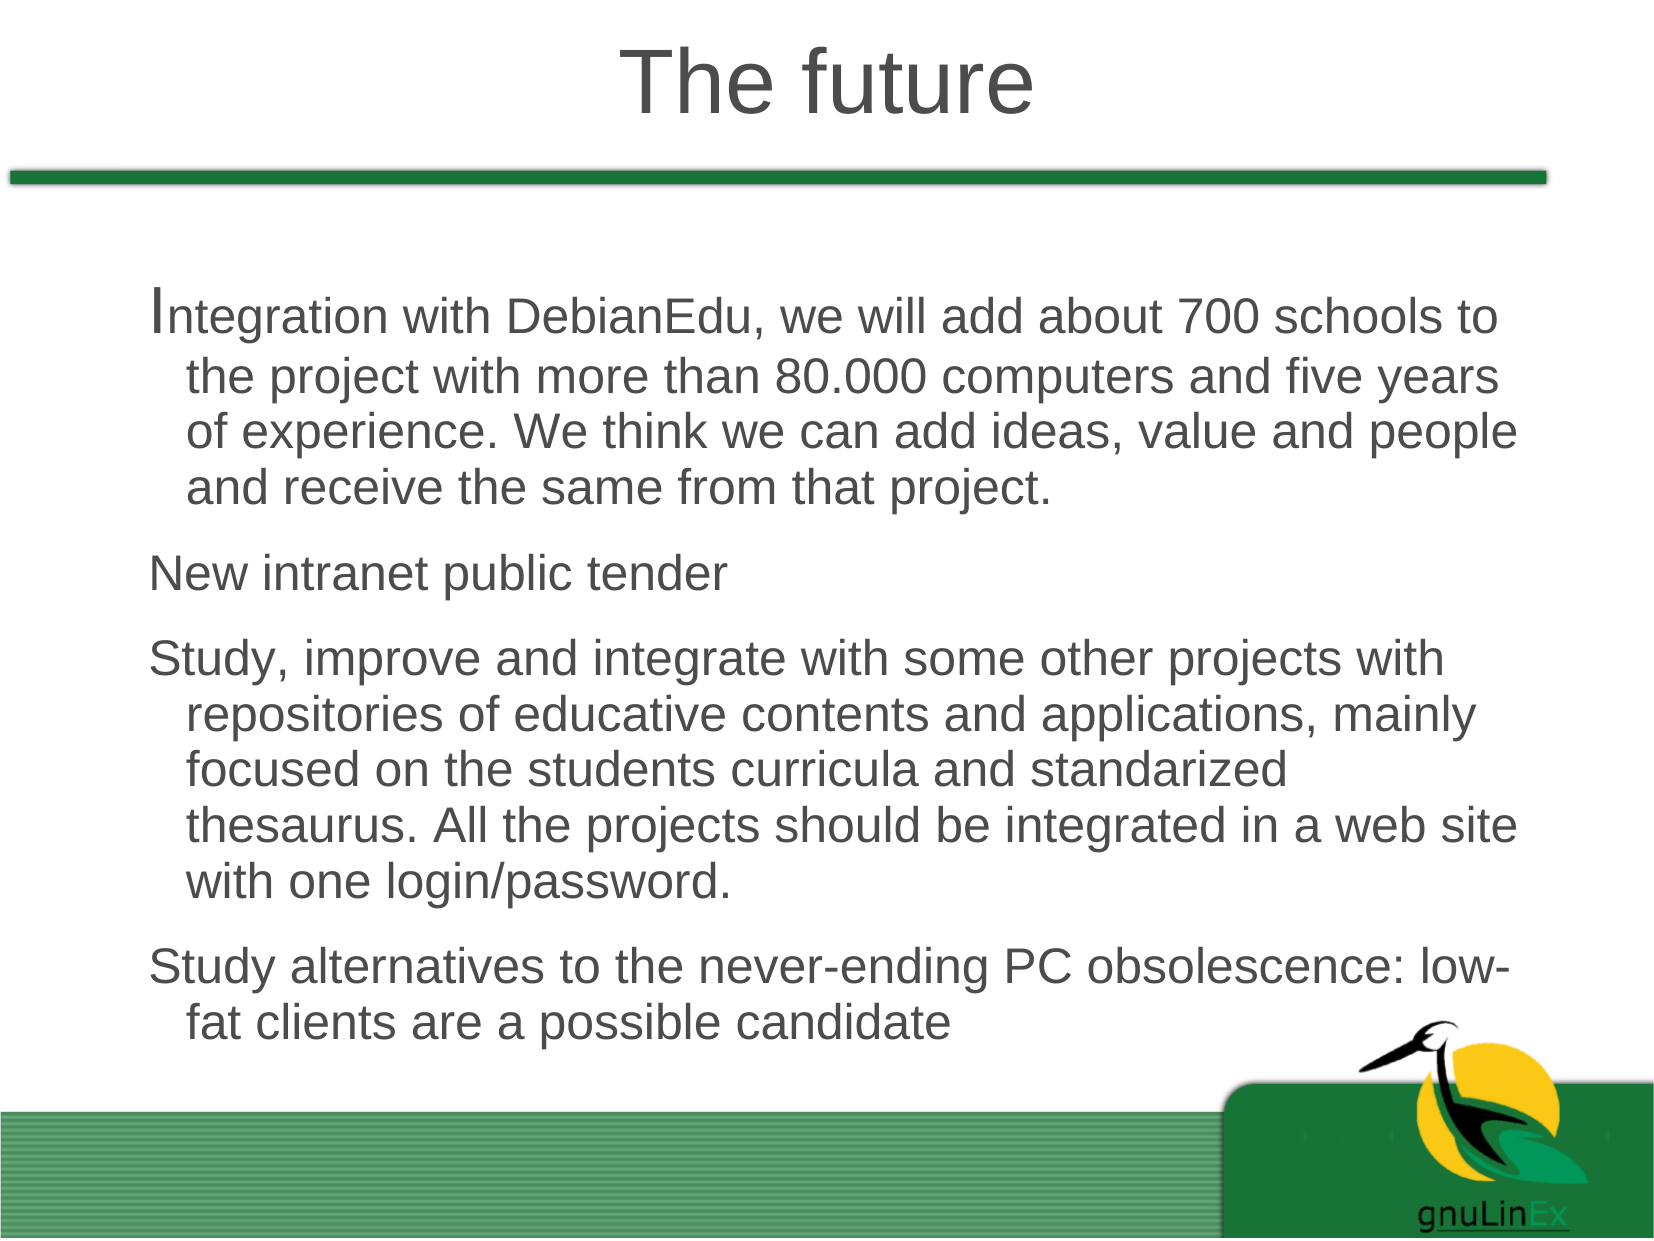

# The future
Integration with DebianEdu, we will add about 700 schools to the project with more than 80.000 computers and five years of experience. We think we can add ideas, value and people and receive the same from that project.
New intranet public tender
Study, improve and integrate with some other projects with repositories of educative contents and applications, mainly focused on the students curricula and standarized thesaurus. All the projects should be integrated in a web site with one login/password.
Study alternatives to the never-ending PC obsolescence: low-fat clients are a possible candidate